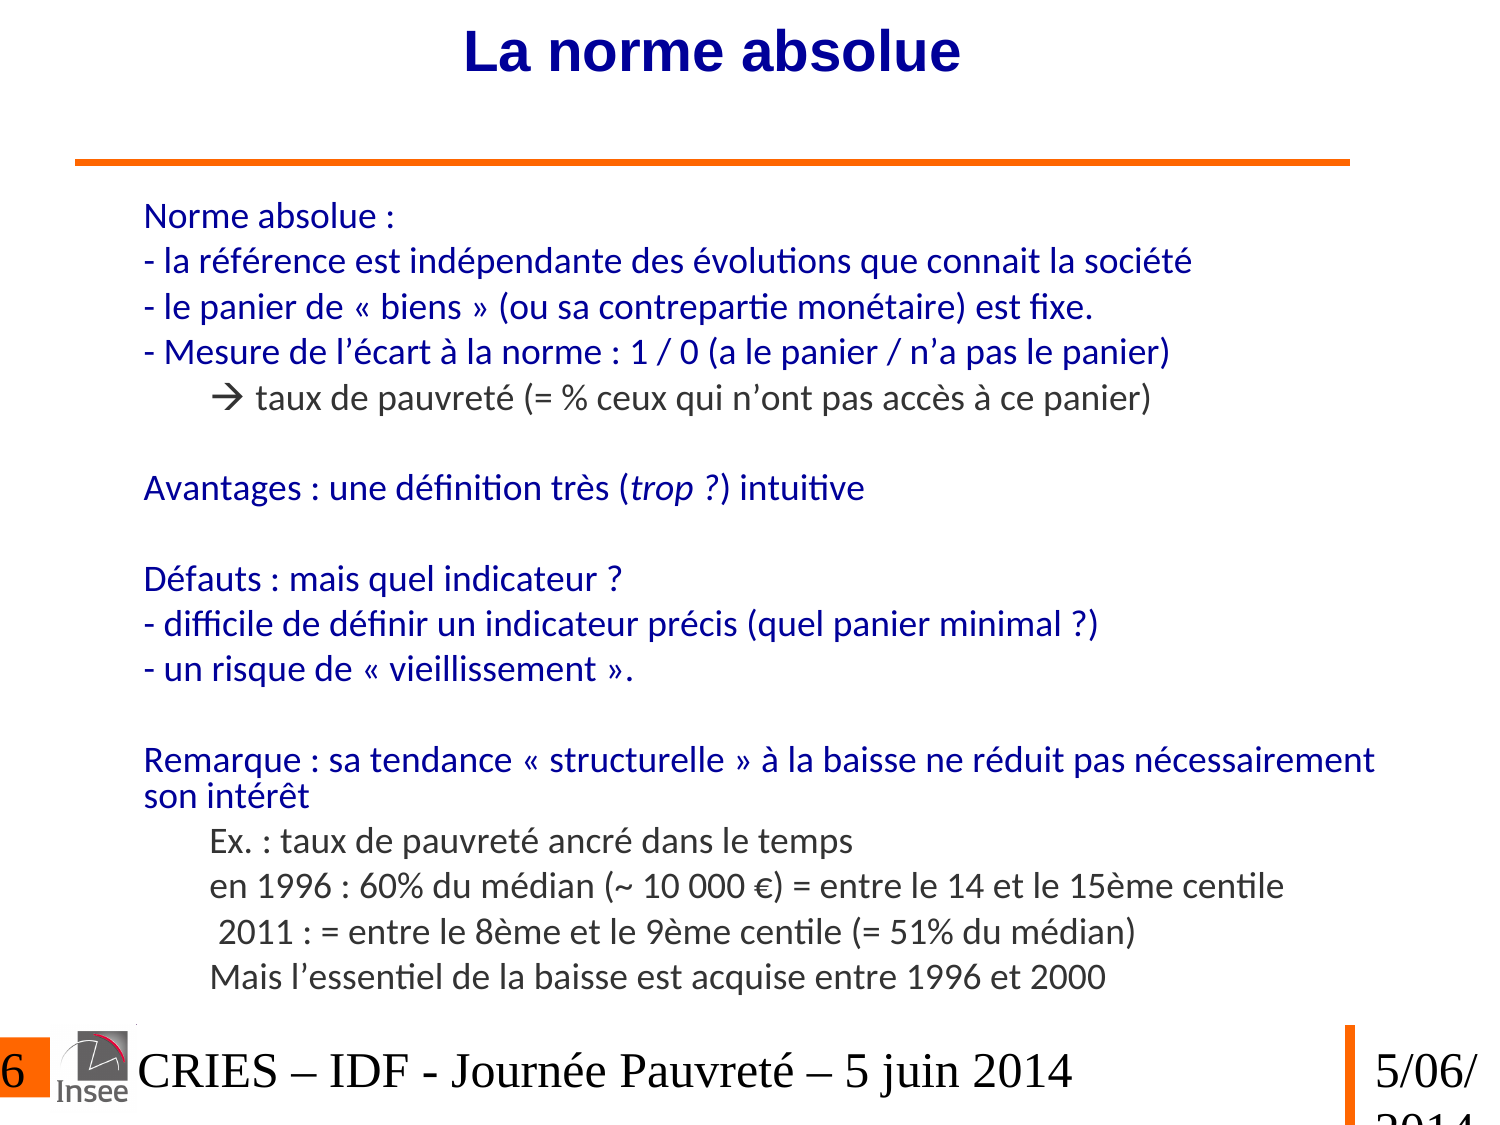

# La norme absolue
Norme absolue :
- la référence est indépendante des évolutions que connait la société
- le panier de « biens » (ou sa contrepartie monétaire) est fixe.
- Mesure de l’écart à la norme : 1 / 0 (a le panier / n’a pas le panier)
 taux de pauvreté (= % ceux qui n’ont pas accès à ce panier)
Avantages : une définition très (trop ?) intuitive
Défauts : mais quel indicateur ?
- difficile de définir un indicateur précis (quel panier minimal ?)
- un risque de « vieillissement ».
Remarque : sa tendance « structurelle » à la baisse ne réduit pas nécessairement son intérêt
Ex. : taux de pauvreté ancré dans le temps
en 1996 : 60% du médian (~ 10 000 €) = entre le 14 et le 15ème centile
 2011 : = entre le 8ème et le 9ème centile (= 51% du médian)
Mais l’essentiel de la baisse est acquise entre 1996 et 2000
6
Titre du diaporama
Date